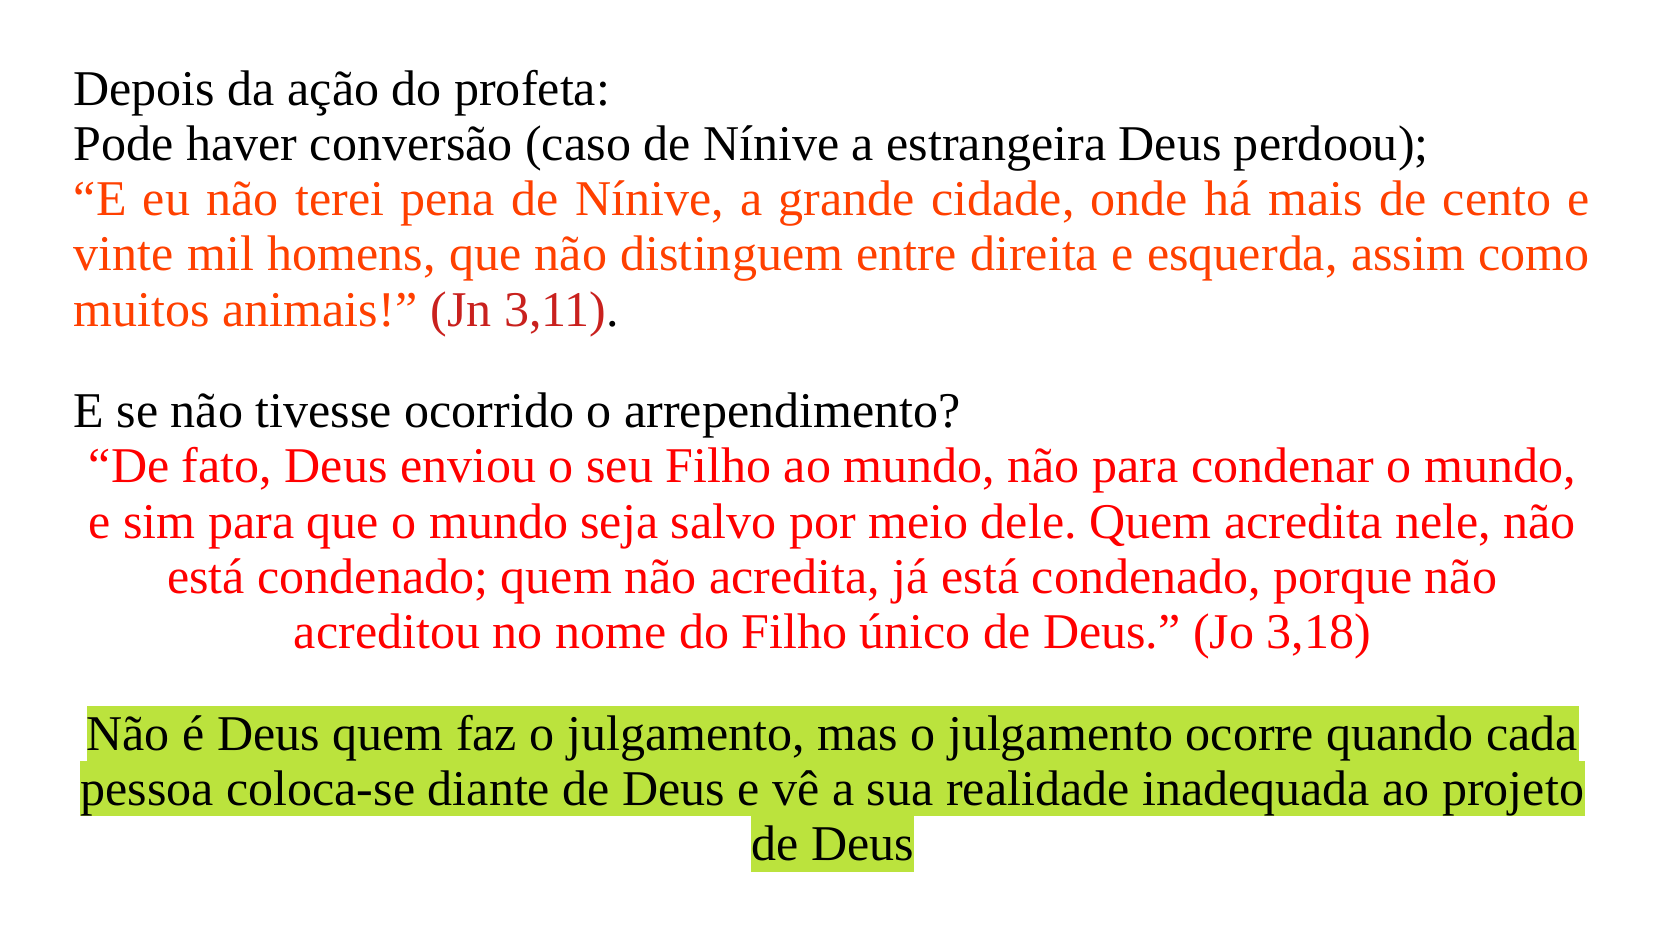

Depois da ação do profeta:
Pode haver conversão (caso de Nínive a estrangeira Deus perdoou);
“E eu não terei pena de Nínive, a grande cidade, onde há mais de cento e vinte mil homens, que não distinguem entre direita e esquerda, assim como muitos animais!” (Jn 3,11).
E se não tivesse ocorrido o arrependimento?
“De fato, Deus enviou o seu Filho ao mundo, não para condenar o mundo, e sim para que o mundo seja salvo por meio dele. Quem acredita nele, não está condenado; quem não acredita, já está condenado, porque não acreditou no nome do Filho único de Deus.” (Jo 3,18)
Não é Deus quem faz o julgamento, mas o julgamento ocorre quando cada pessoa coloca-se diante de Deus e vê a sua realidade inadequada ao projeto de Deus